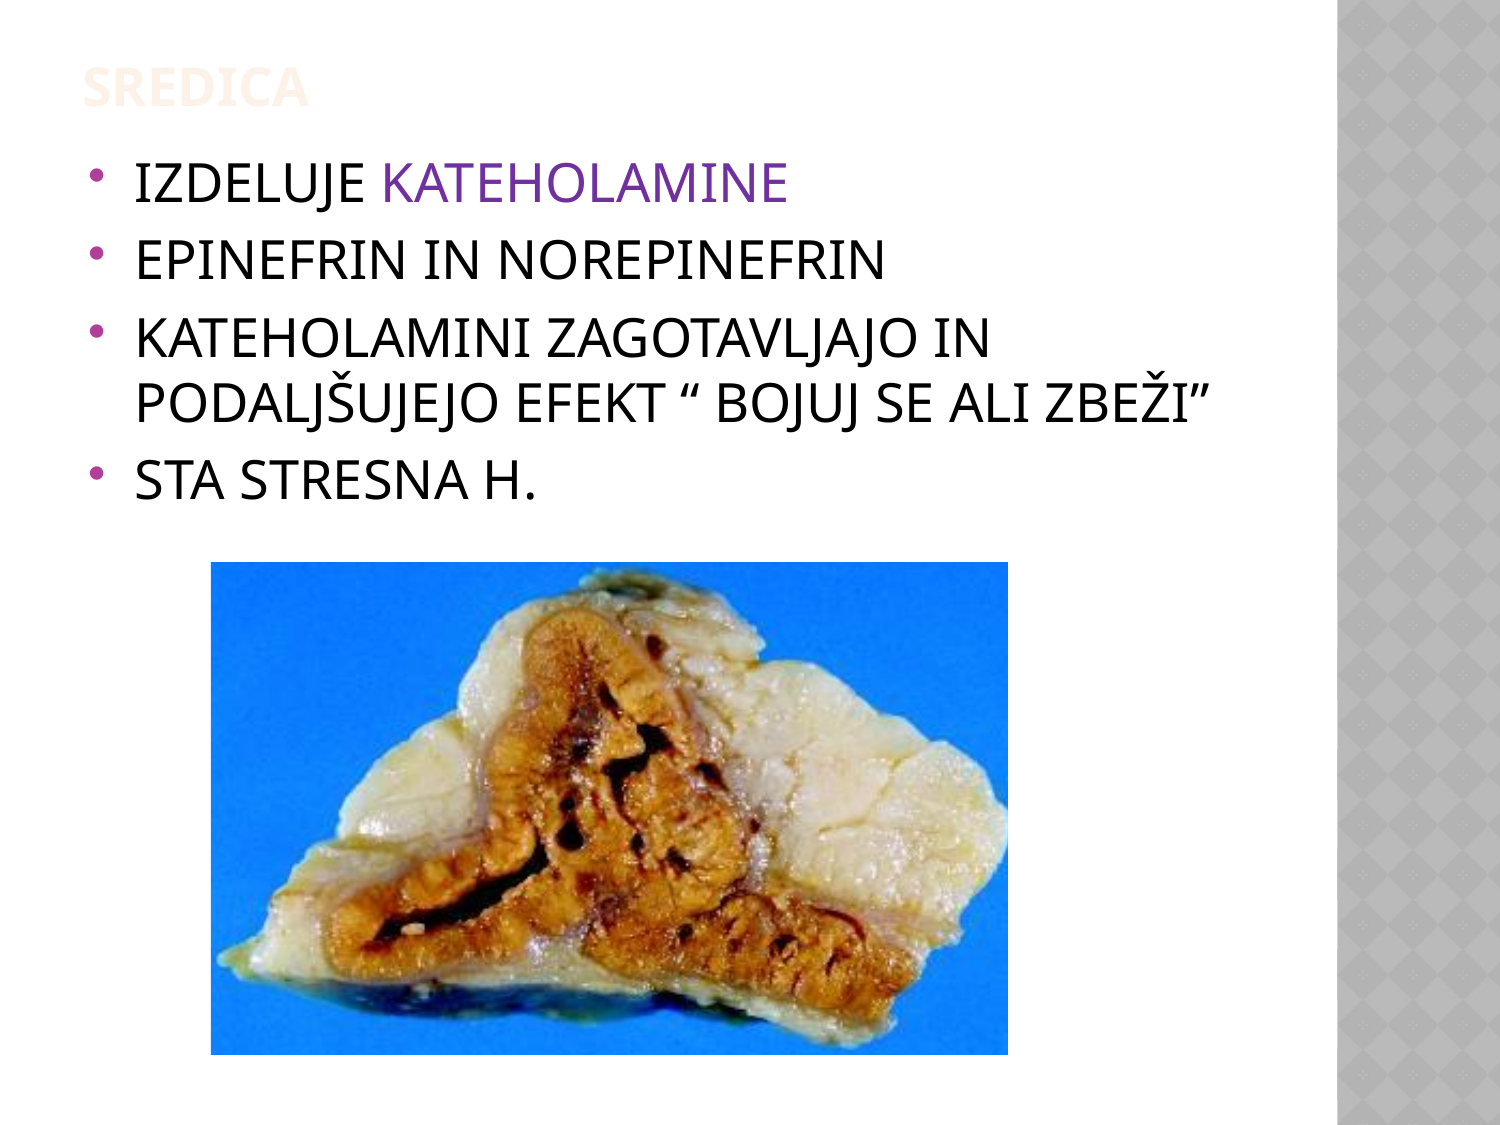

# SREDICA
IZDELUJE KATEHOLAMINE
EPINEFRIN IN NOREPINEFRIN
KATEHOLAMINI ZAGOTAVLJAJO IN PODALJŠUJEJO EFEKT “ BOJUJ SE ALI ZBEŽI”
STA STRESNA H.